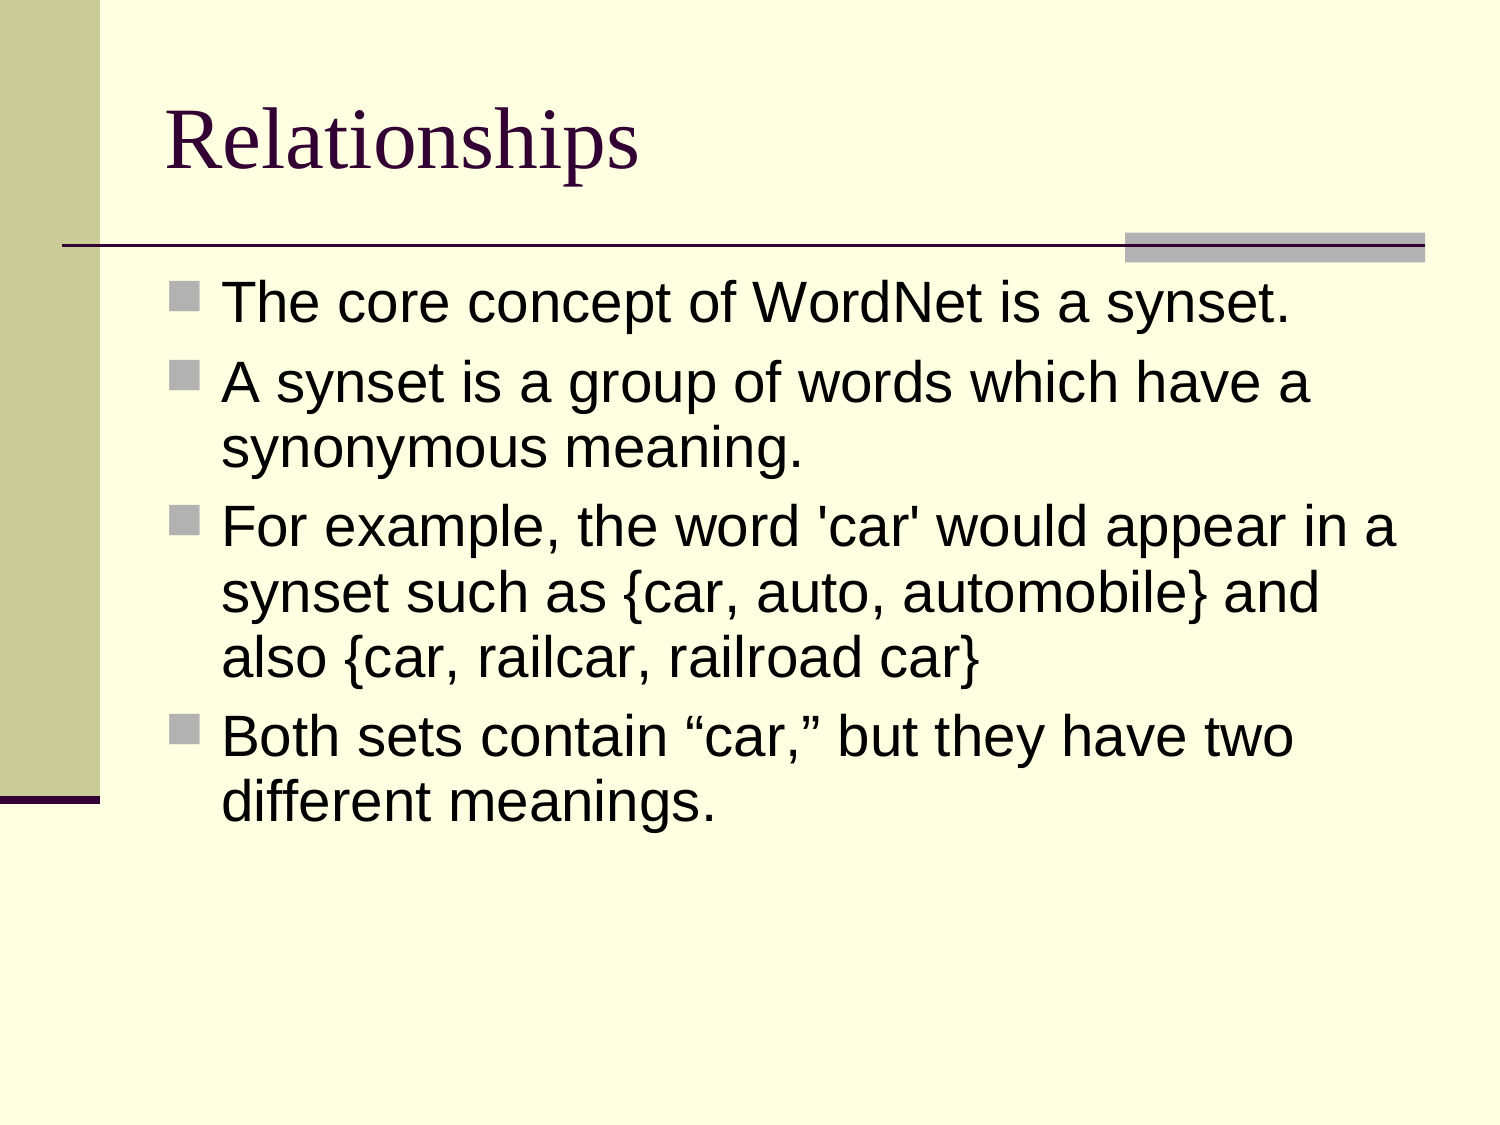

# Relationships
The core concept of WordNet is a synset.
A synset is a group of words which have a synonymous meaning.
For example, the word 'car' would appear in a synset such as {car, auto, automobile} and also {car, railcar, railroad car}
Both sets contain “car,” but they have two different meanings.